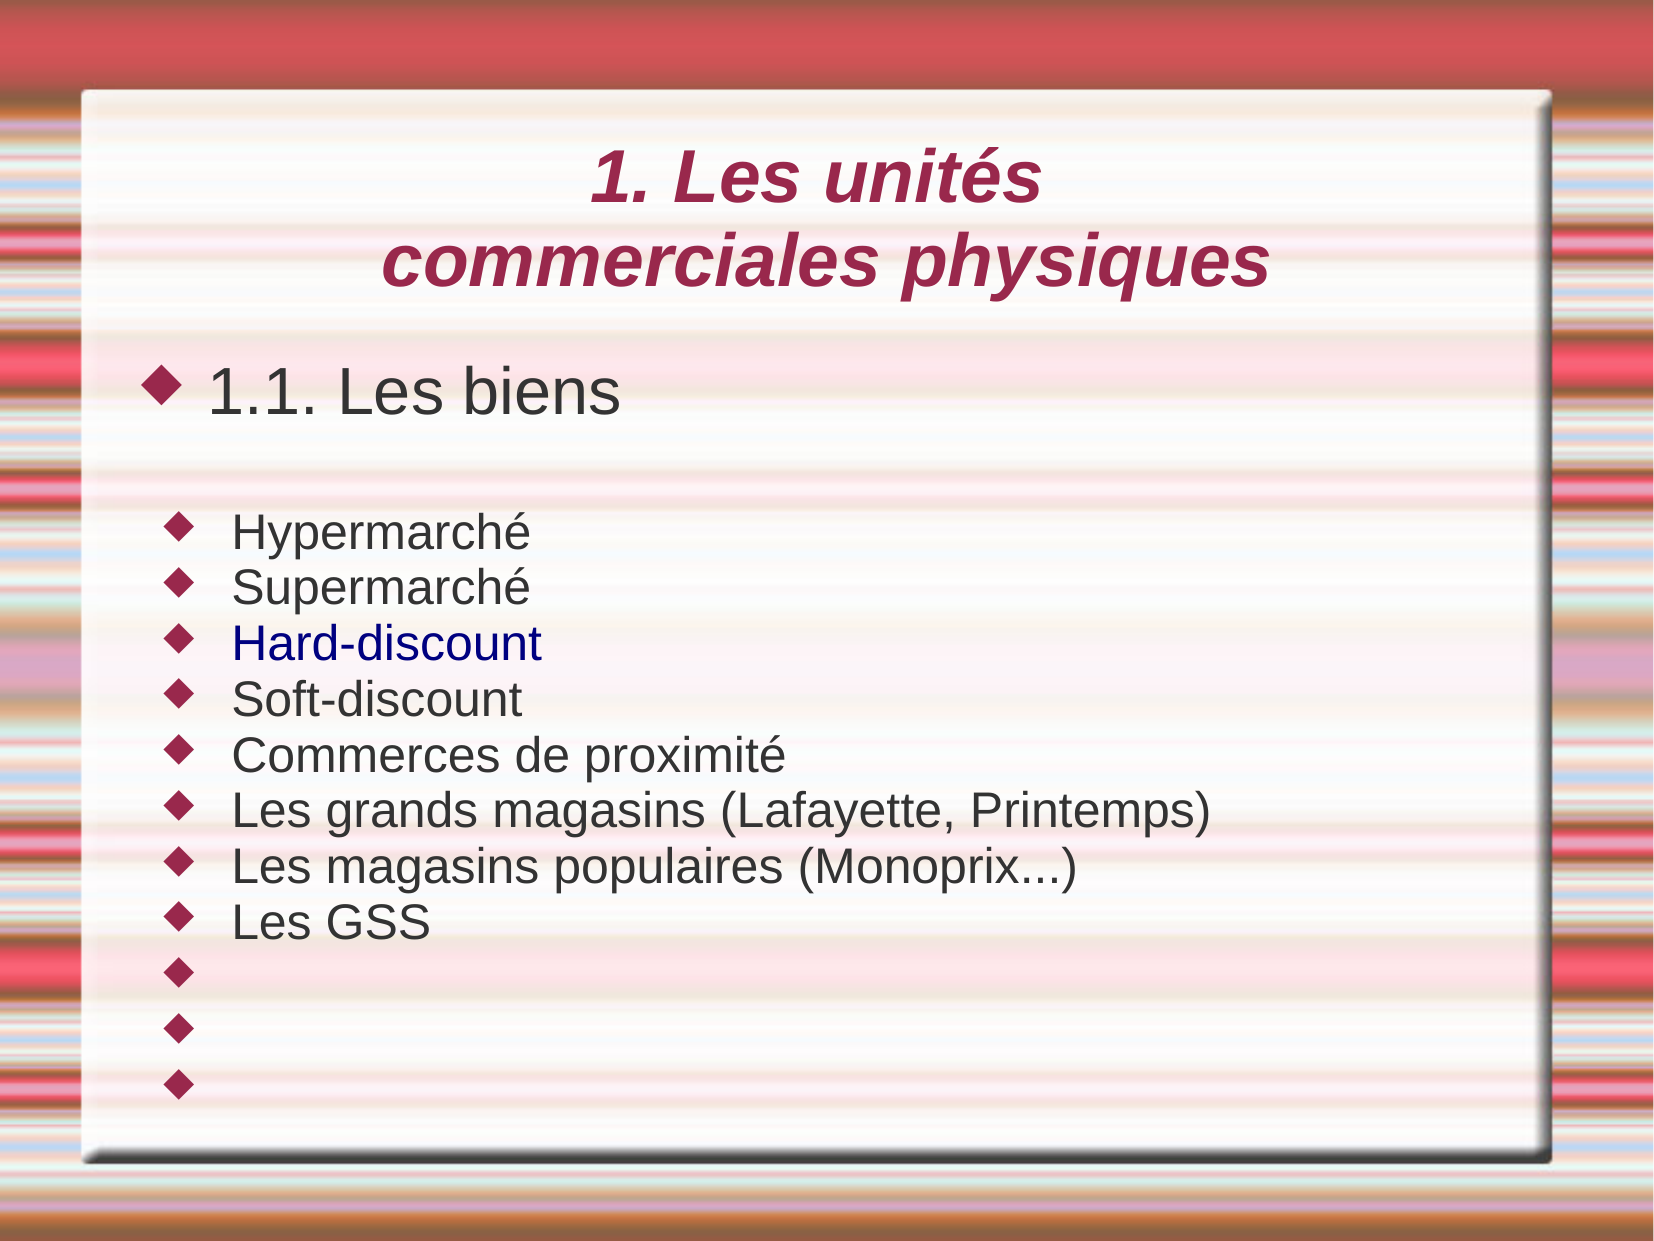

# 1. Les unités commerciales physiques
1.1. Les biens
Hypermarché
Supermarché
Hard-discount
Soft-discount
Commerces de proximité
Les grands magasins (Lafayette, Printemps)
Les magasins populaires (Monoprix...)
Les GSS